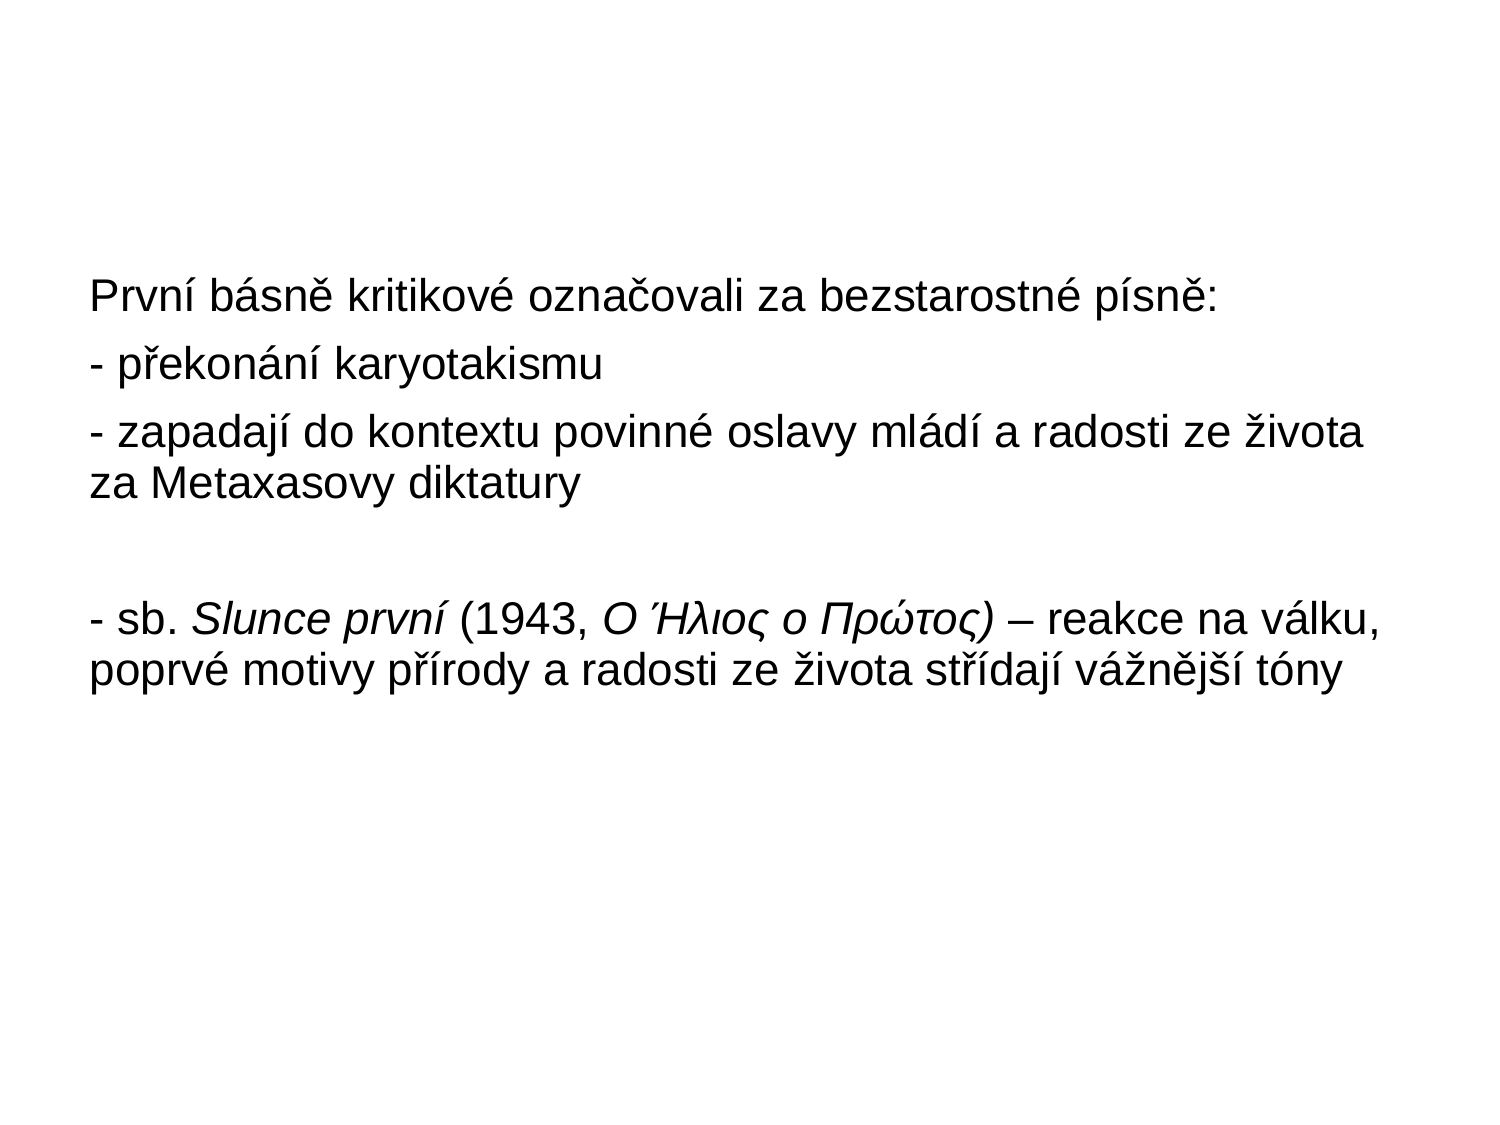

#
První básně kritikové označovali za bezstarostné písně:
- překonání karyotakismu
- zapadají do kontextu povinné oslavy mládí a radosti ze života za Metaxasovy diktatury
- sb. Slunce první (1943, O Ήλιος ο Πρώτος) – reakce na válku, poprvé motivy přírody a radosti ze života střídají vážnější tóny